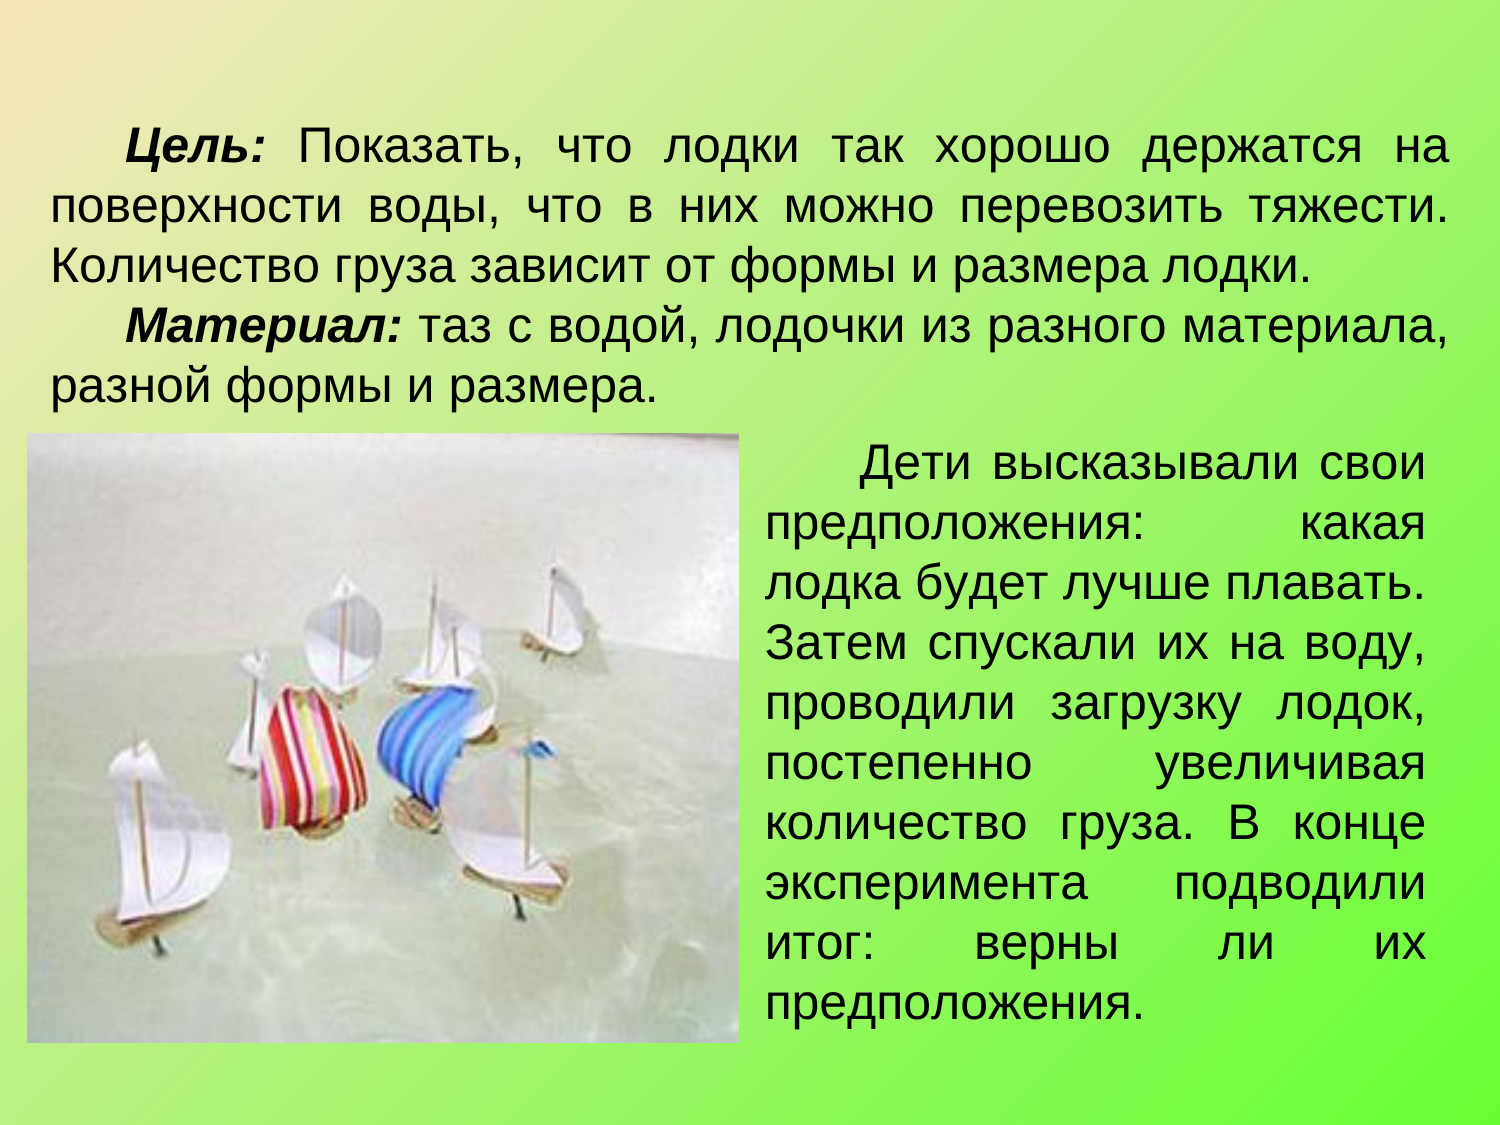

Цель: Показать, что лодки так хорошо держатся на поверхности воды, что в них можно перевозить тяжести. Количество груза зависит от формы и размера лодки.
Материал: таз с водой, лодочки из разного материала, разной формы и размера.
 Дети высказывали свои предположения: какая лодка будет лучше плавать. Затем спускали их на воду, проводили загрузку лодок, постепенно увеличивая количество груза. В конце эксперимента подводили итог: верны ли их предположения.